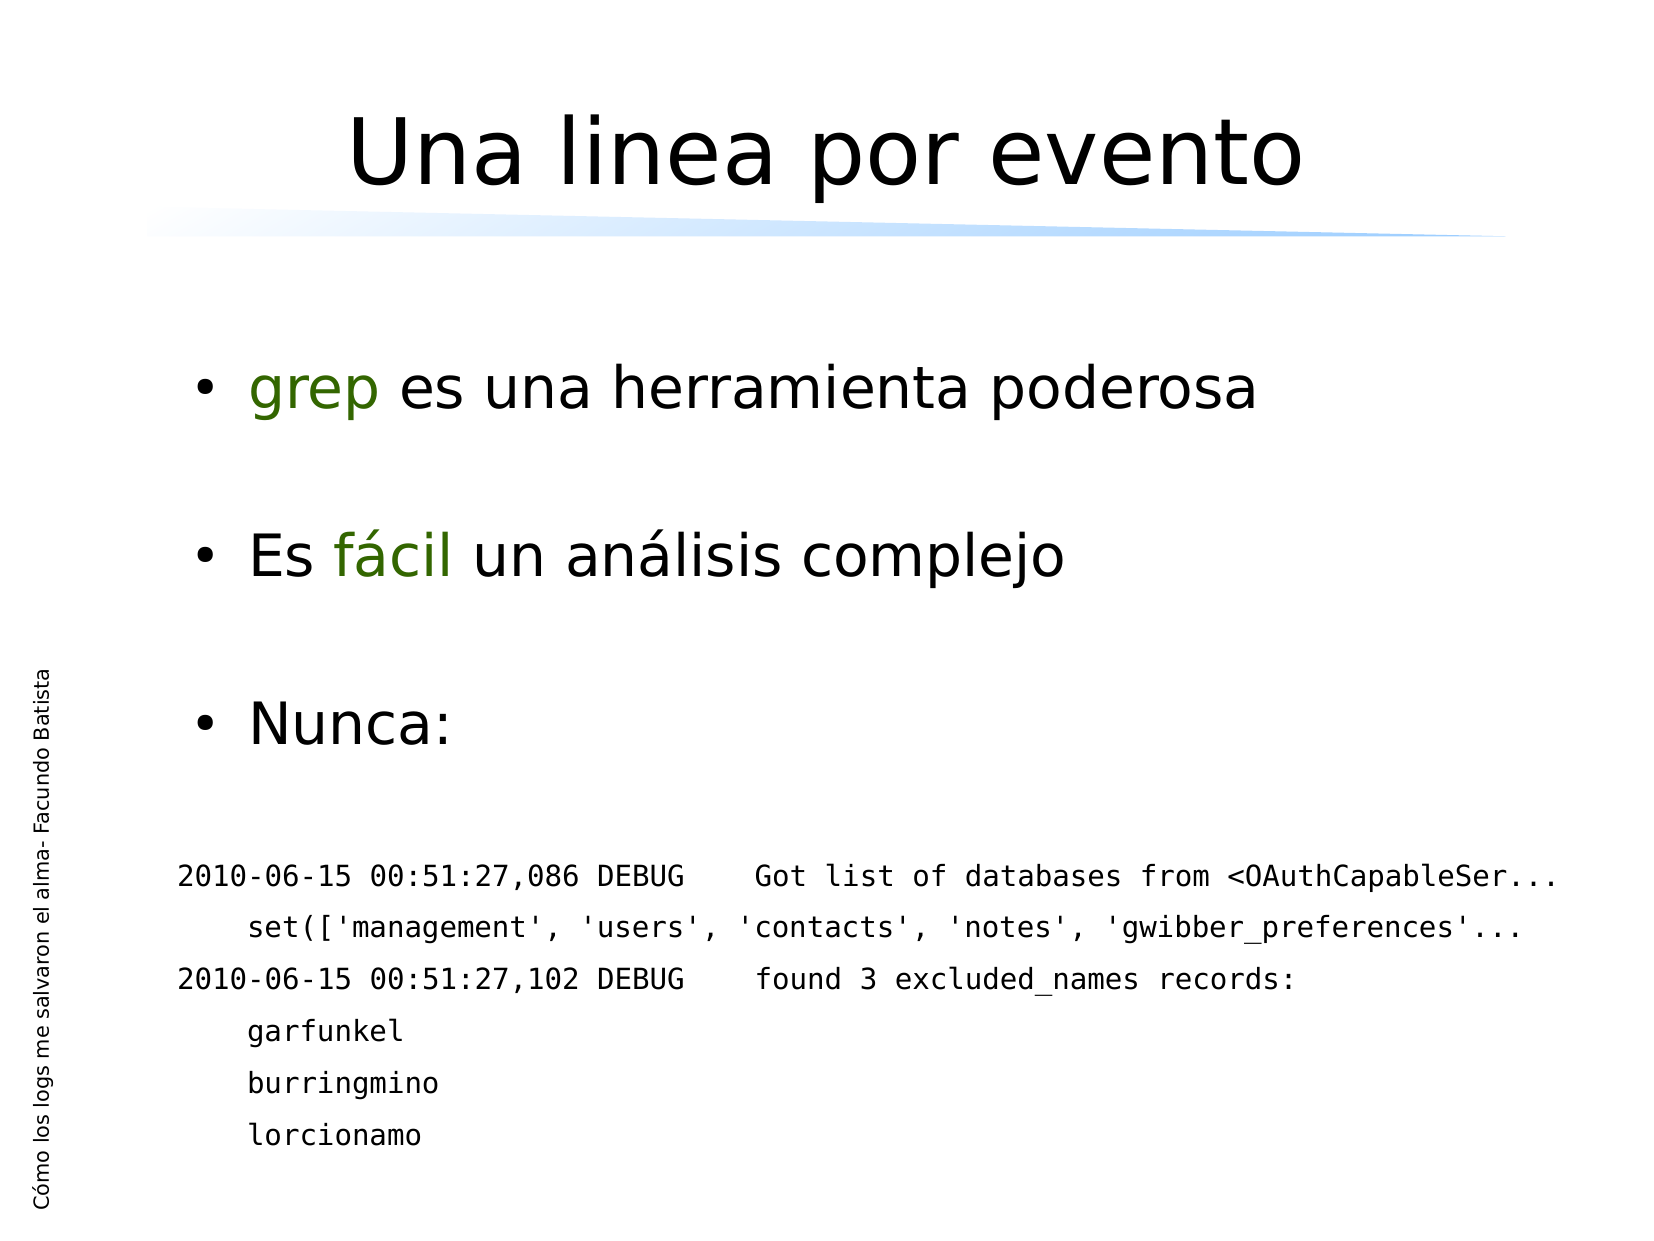

# Una linea por evento
grep es una herramienta poderosa
Es fácil un análisis complejo
Nunca:
2010-06-15 00:51:27,086 DEBUG Got list of databases from <OAuthCapableSer...
 set(['management', 'users', 'contacts', 'notes', 'gwibber_preferences'...
2010-06-15 00:51:27,102 DEBUG found 3 excluded_names records:
 garfunkel
 burringmino
 lorcionamo